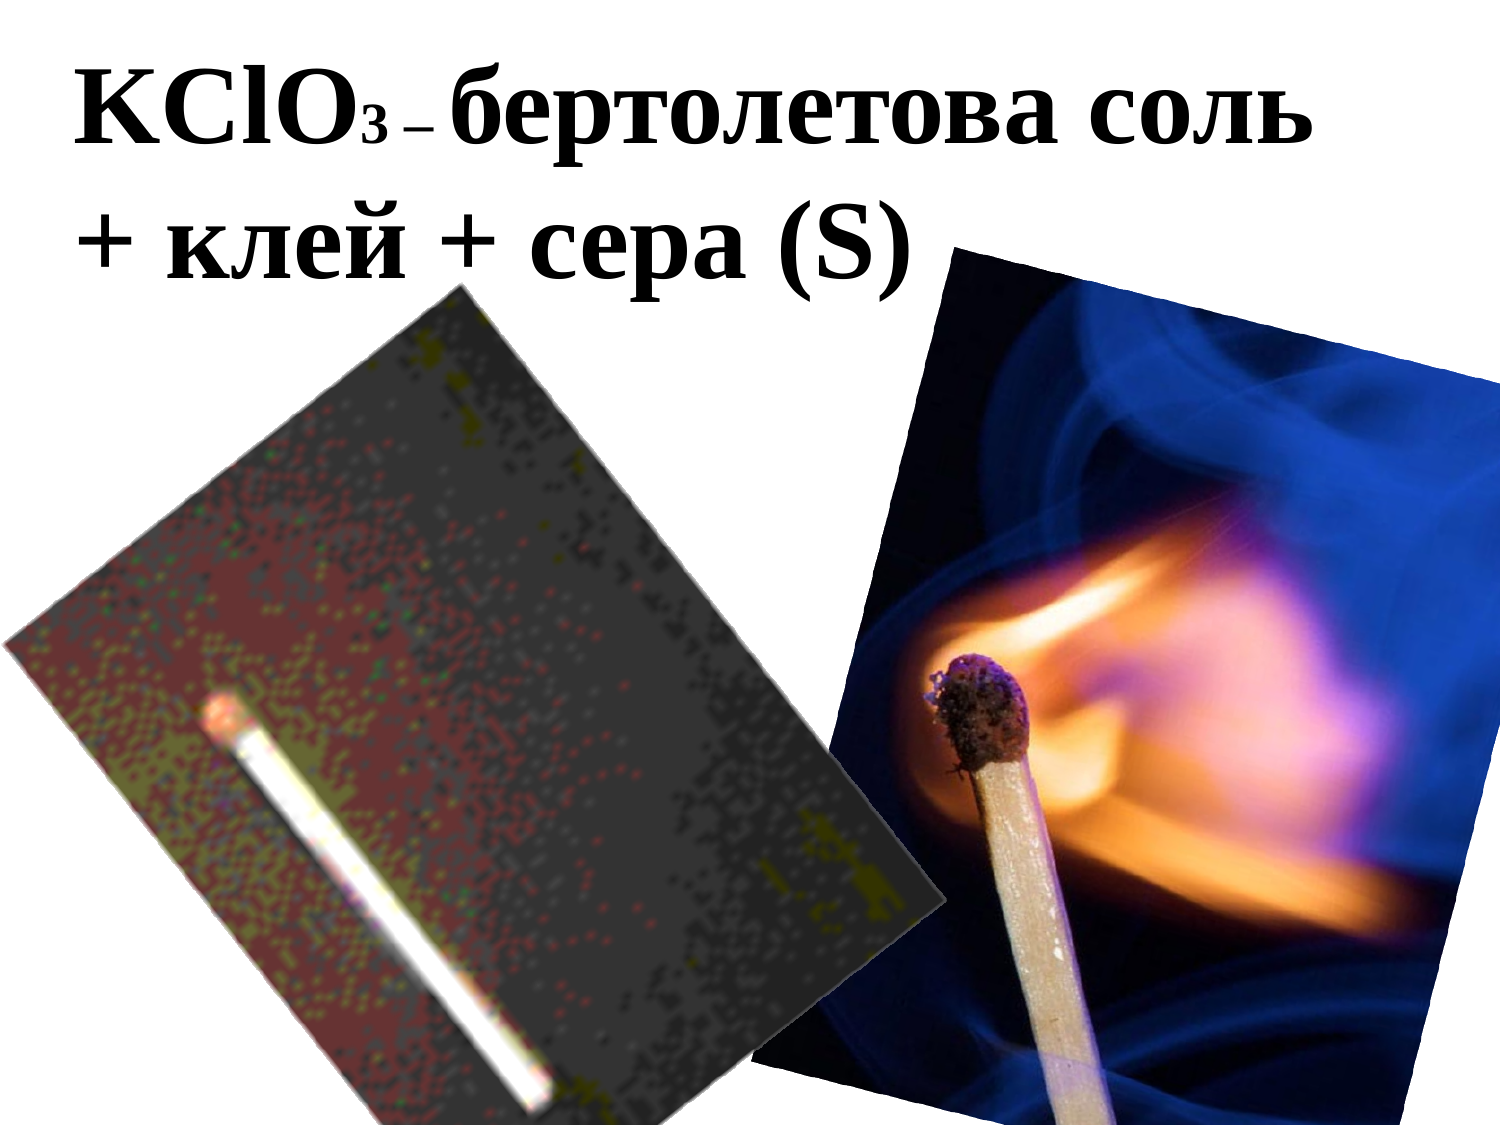

KClO3 – бертолетова соль
+ клей + сера (S)